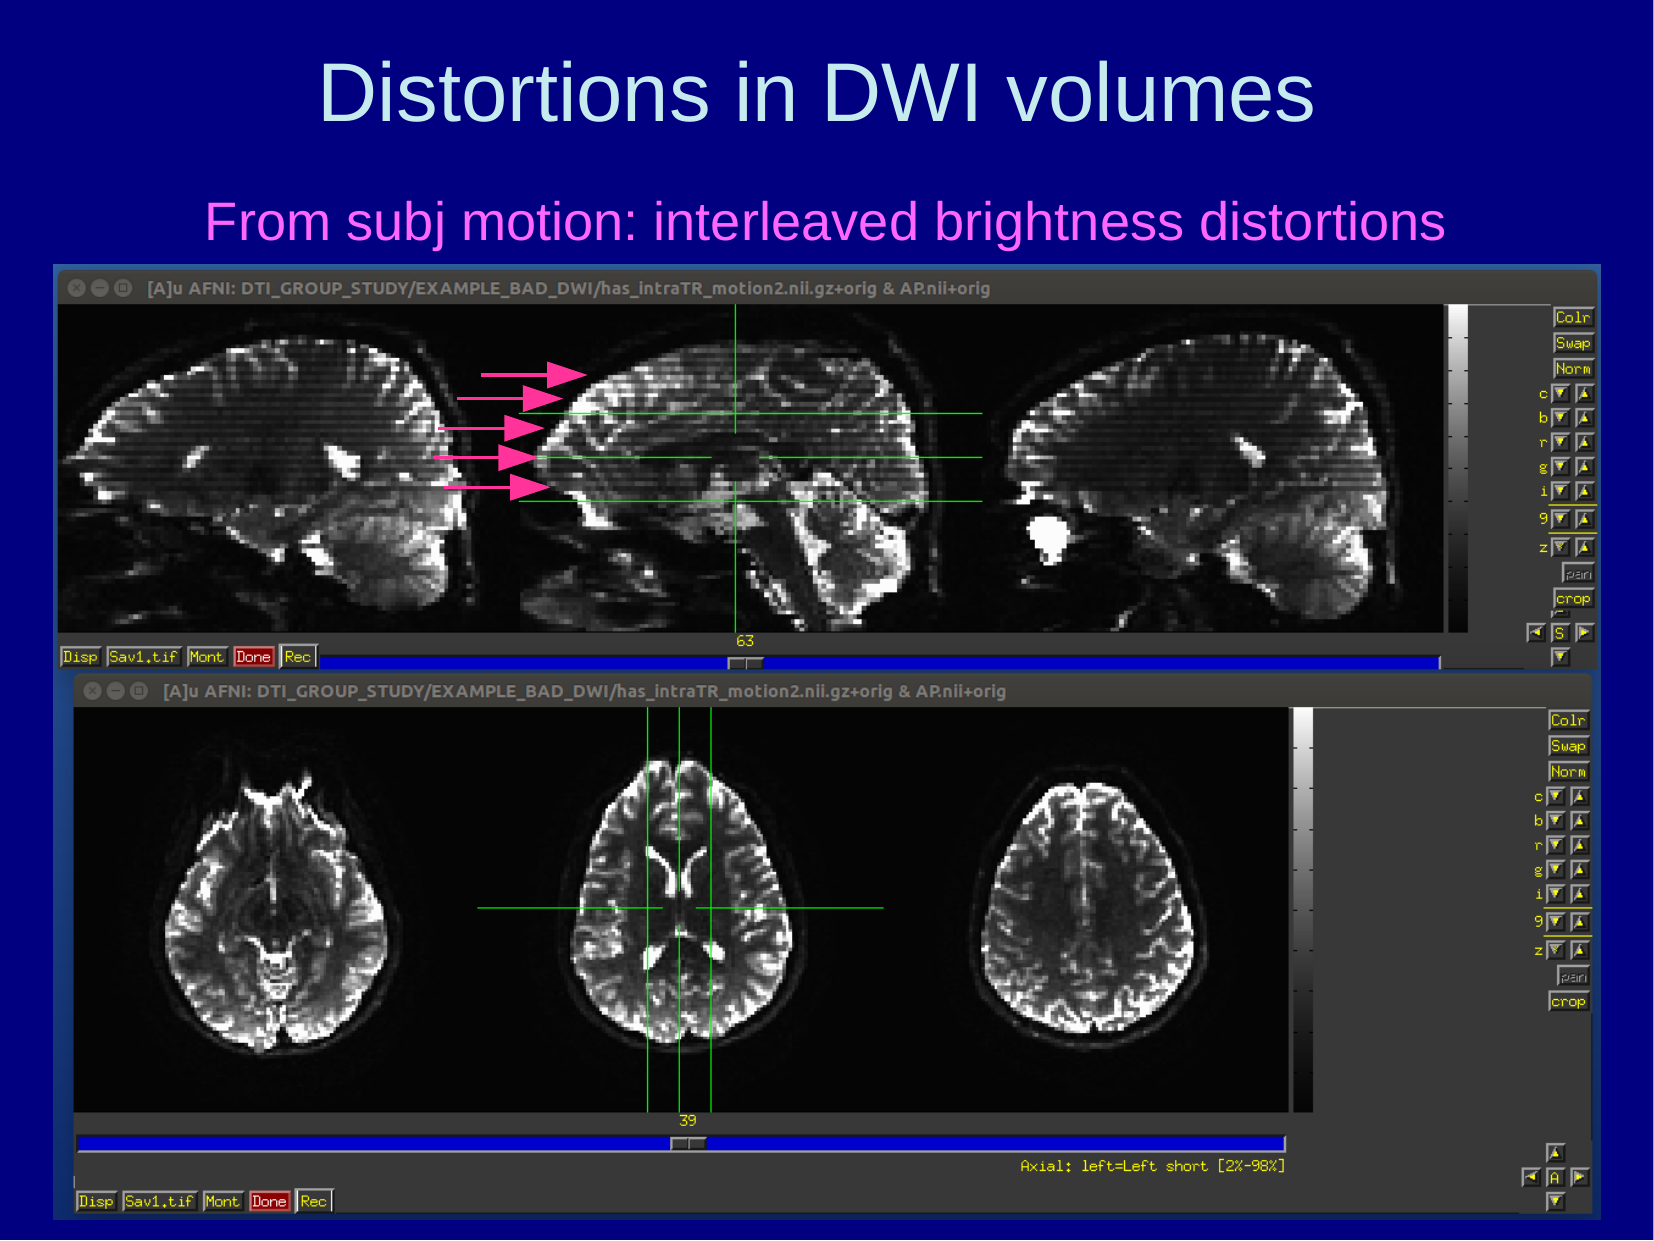

# Distortions in DWI volumes
From subj motion: interleaved brightness distortions